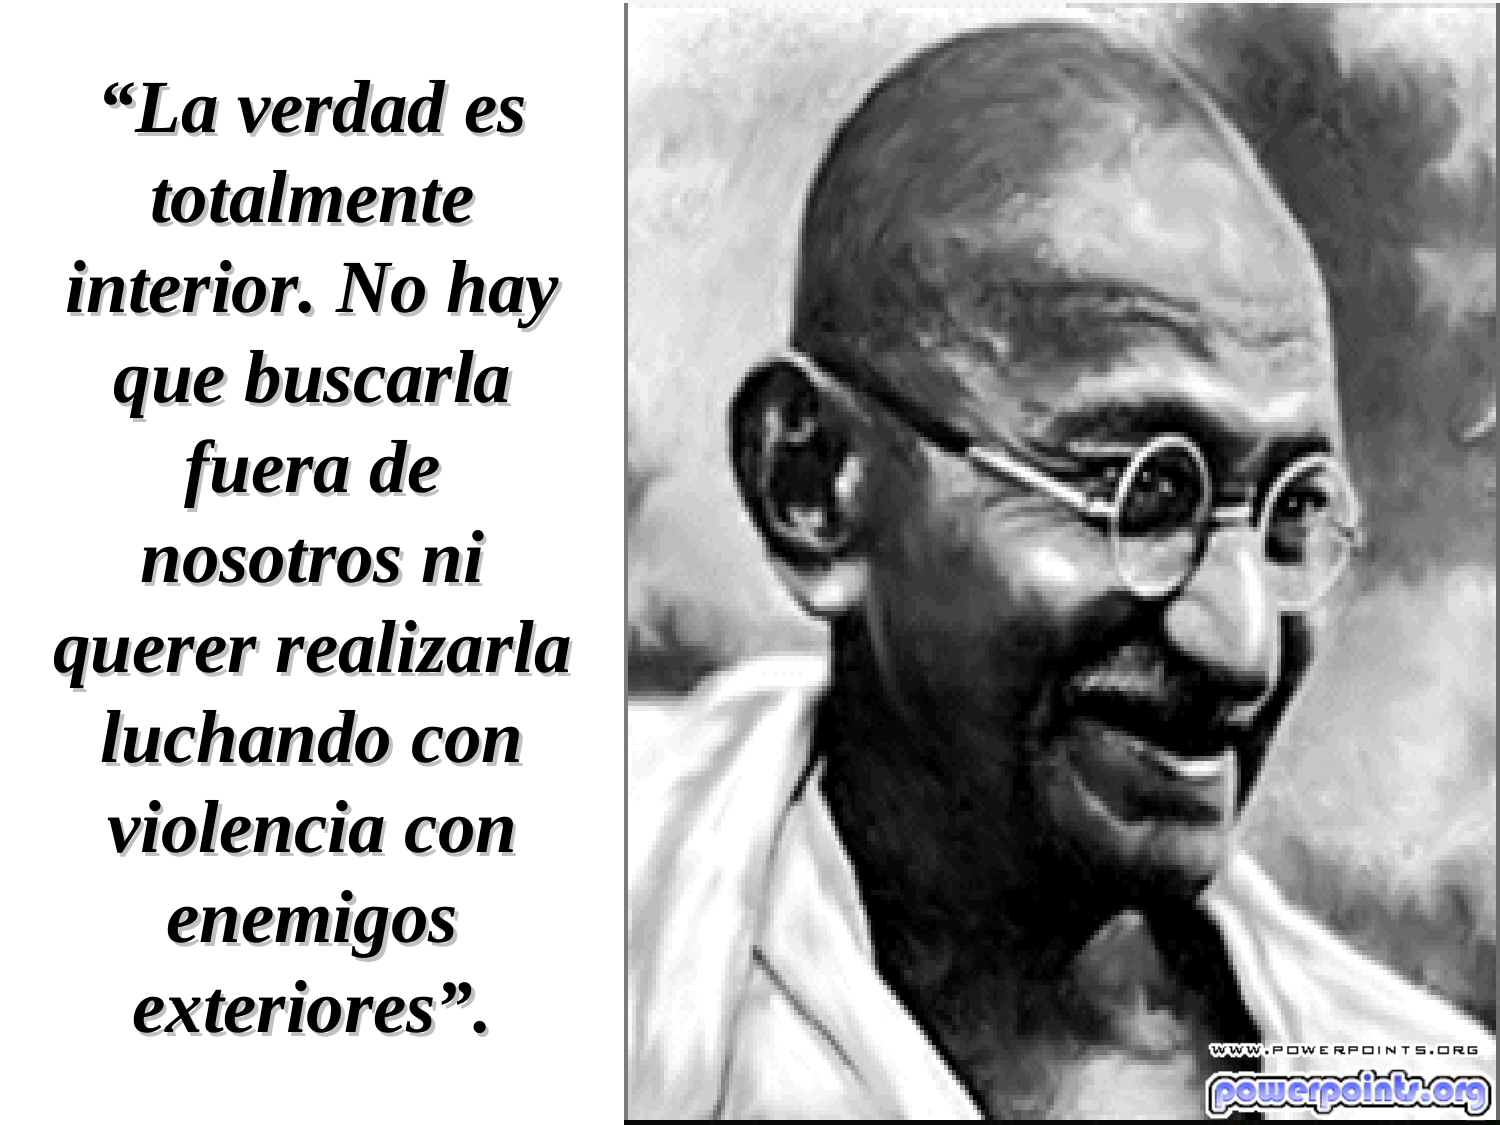

“La verdad es totalmente interior. No hay que buscarla fuera de nosotros ni querer realizarla luchando con violencia con enemigos exteriores”.